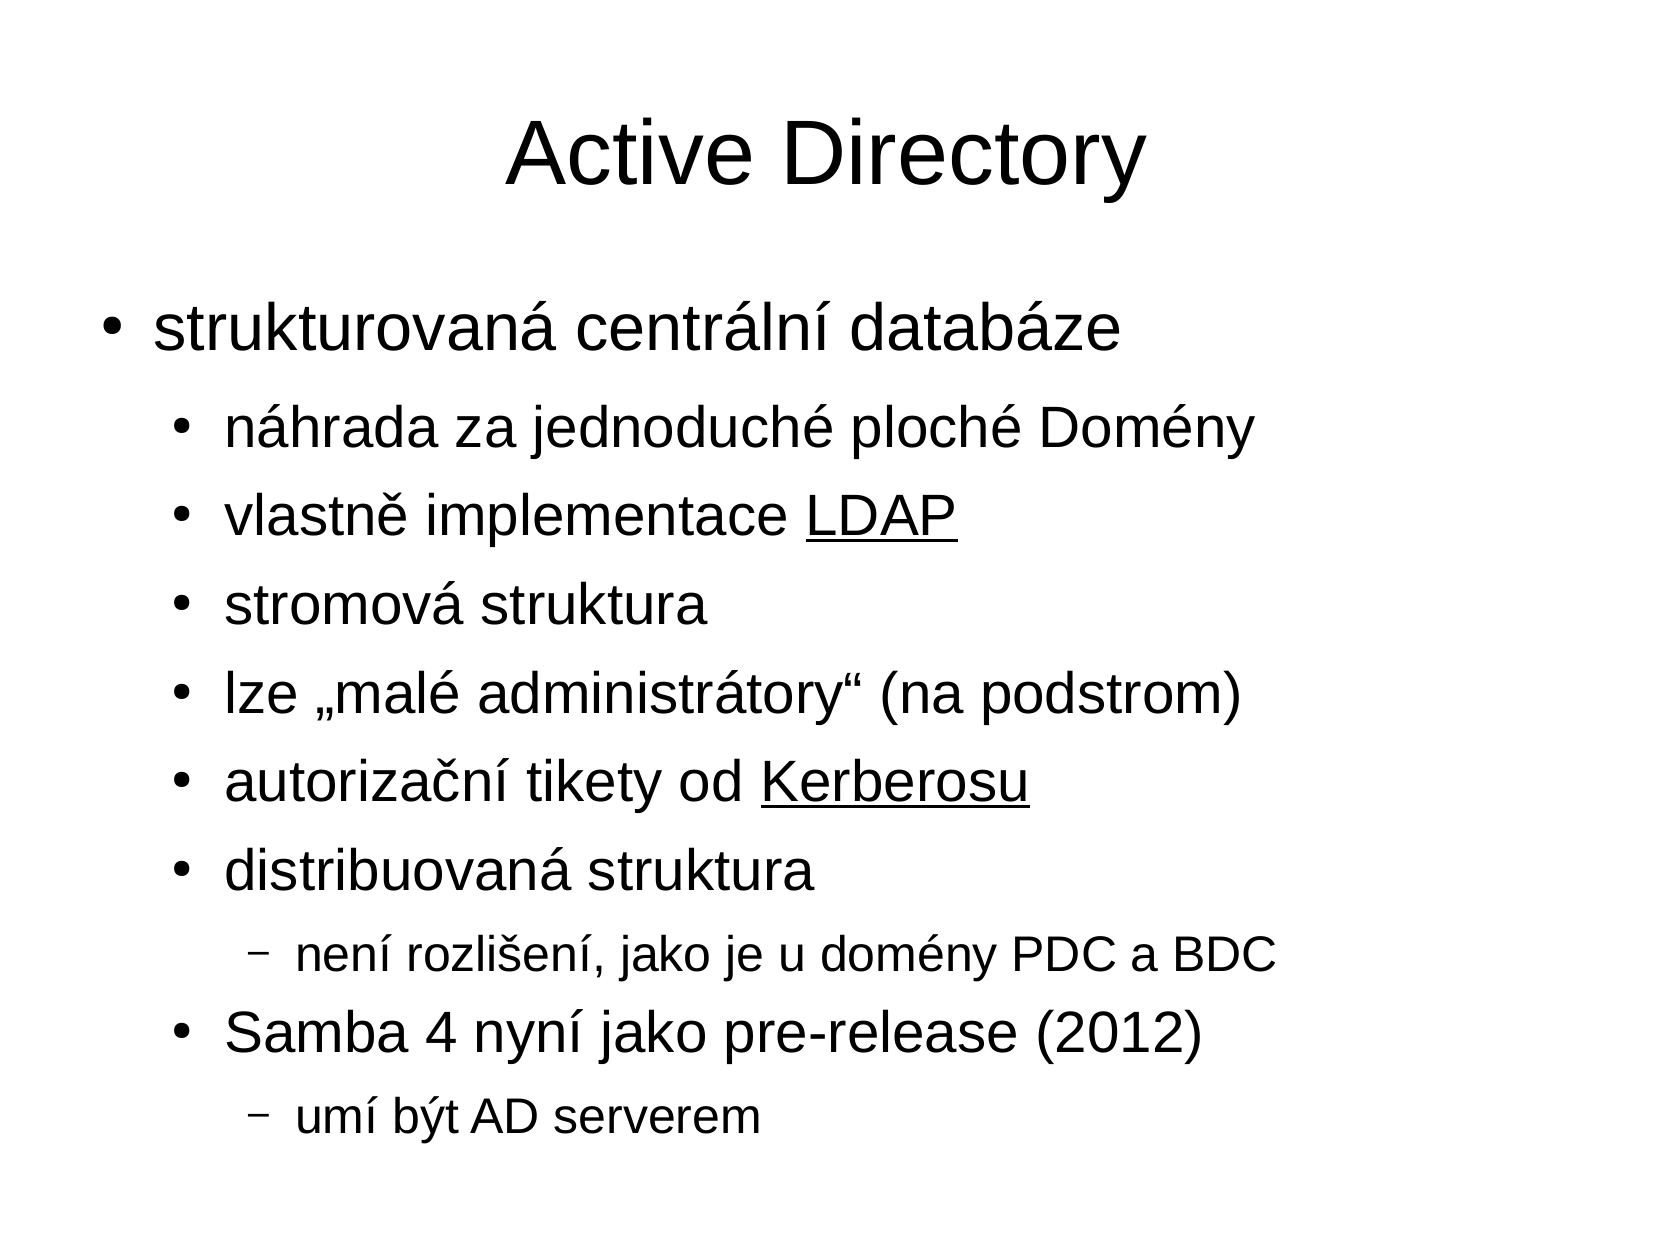

# Active Directory
strukturovaná centrální databáze
náhrada za jednoduché ploché Domény
vlastně implementace LDAP
stromová struktura
lze „malé administrátory“ (na podstrom)
autorizační tikety od Kerberosu
distribuovaná struktura
není rozlišení, jako je u domény PDC a BDC
Samba 4 nyní jako pre-release (2012)
umí být AD serverem